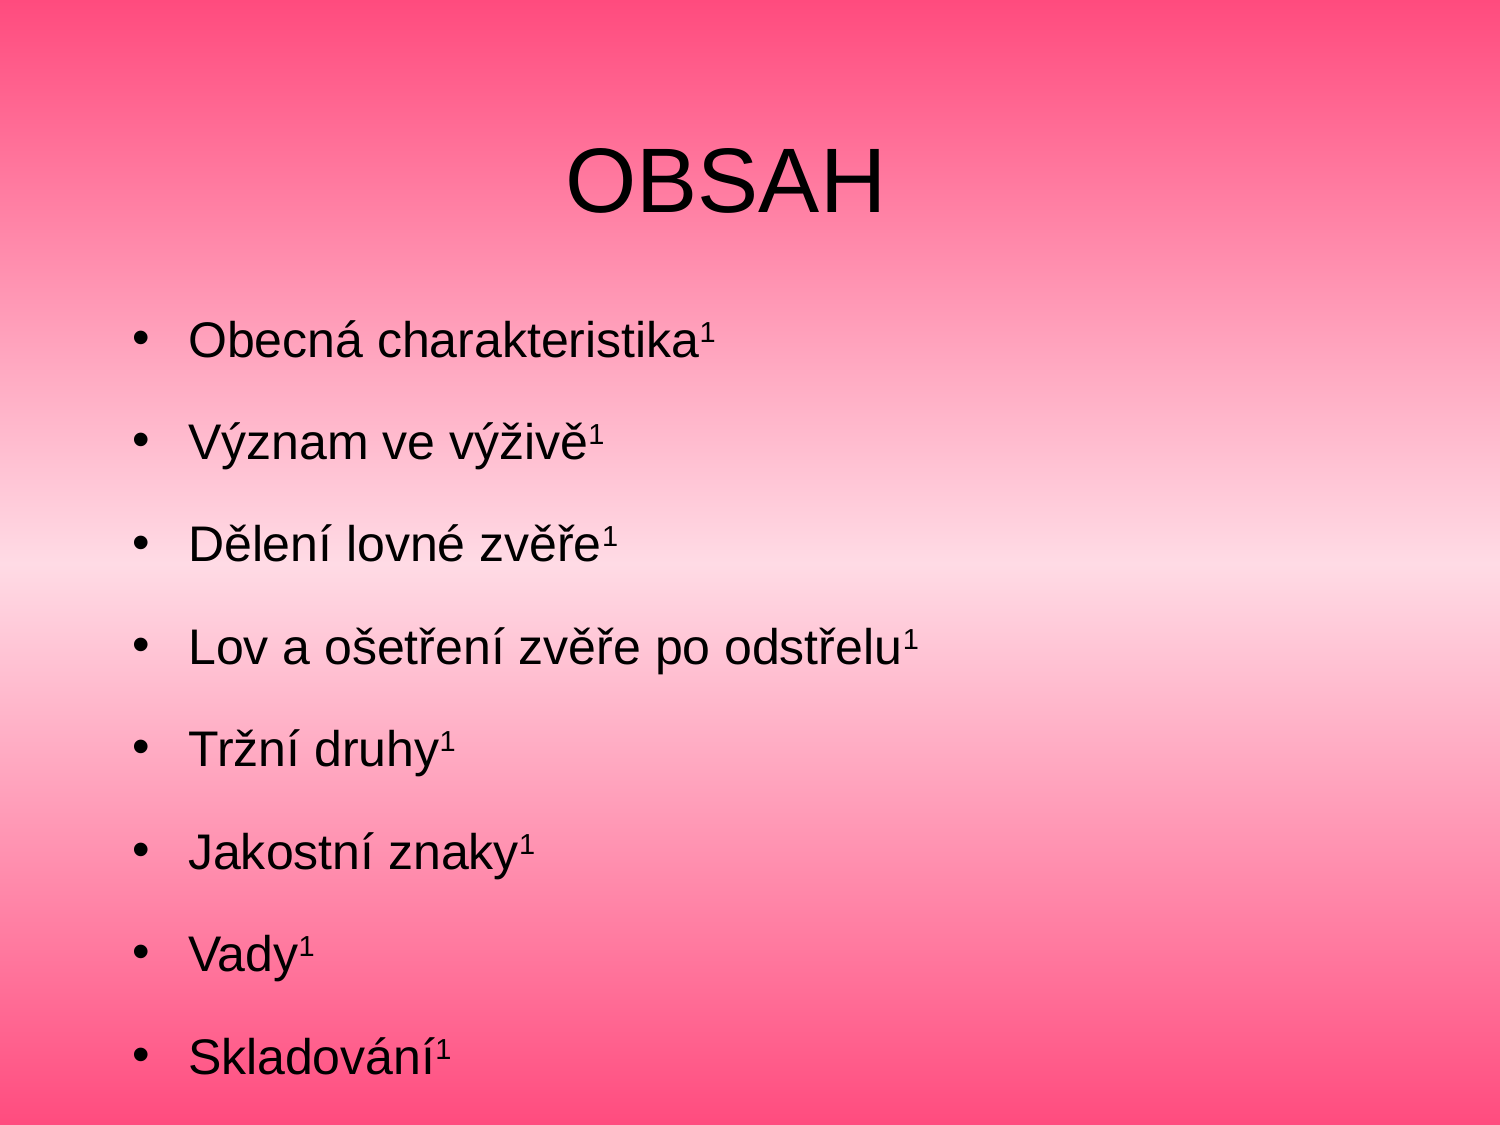

# OBSAH
Obecná charakteristika1
Význam ve výživě1
Dělení lovné zvěře1
Lov a ošetření zvěře po odstřelu1
Tržní druhy1
Jakostní znaky1
Vady1
Skladování1